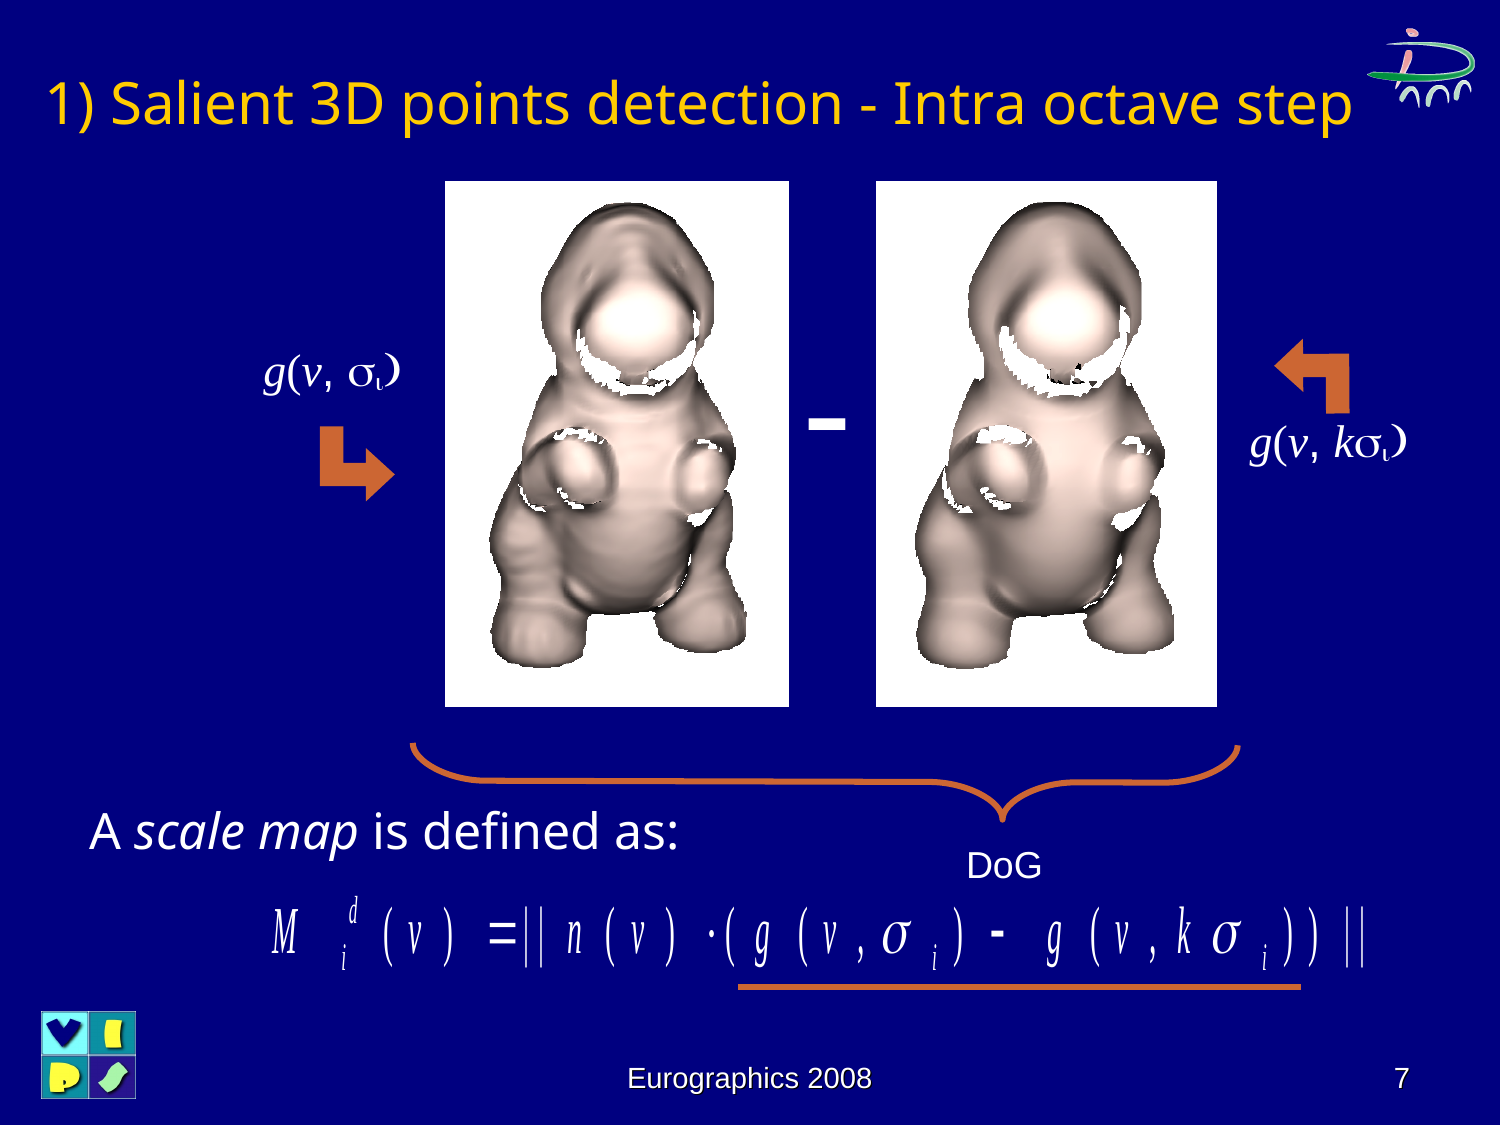

1) Salient 3D points detection - Intra octave step
-
g(v, si)
g(v, ksi)
A scale map is defined as:
DoG
Eurographics 2008
7